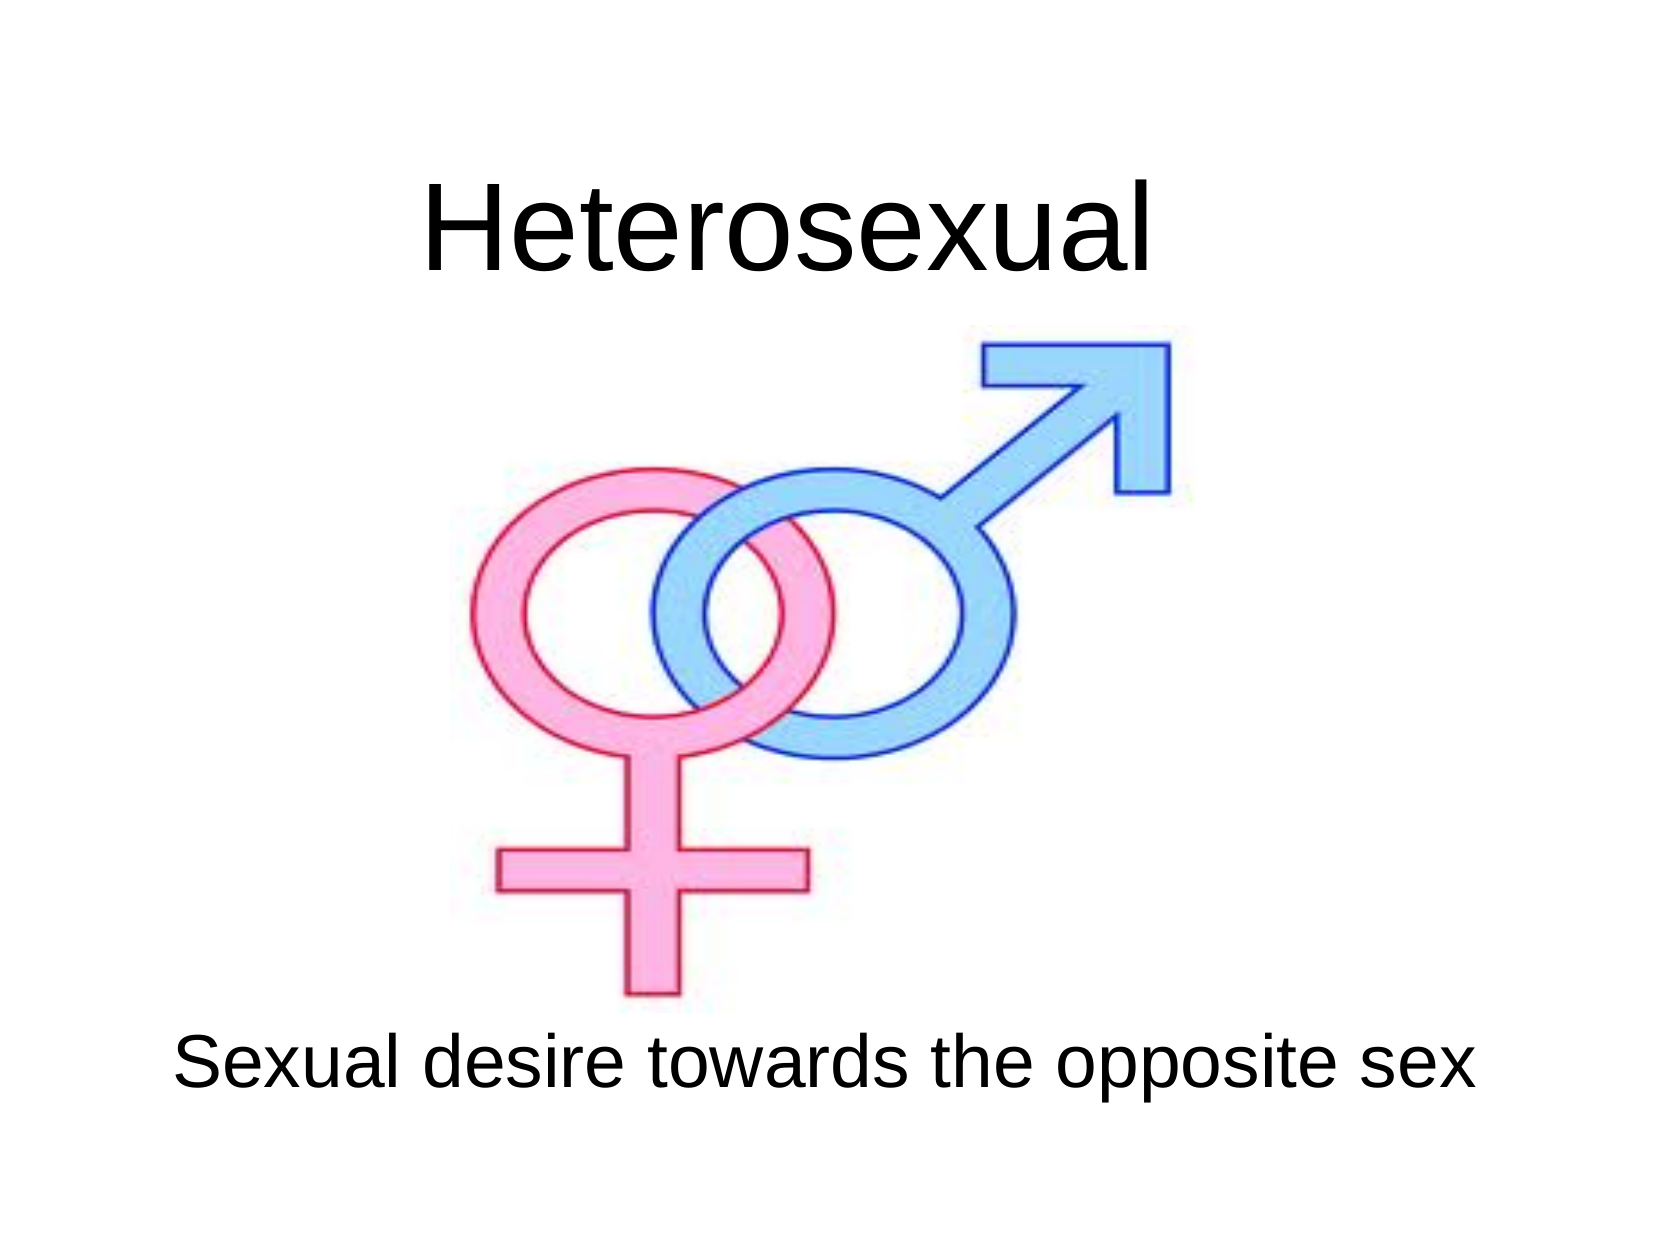

Heterosexual
Sexual desire towards the opposite sex